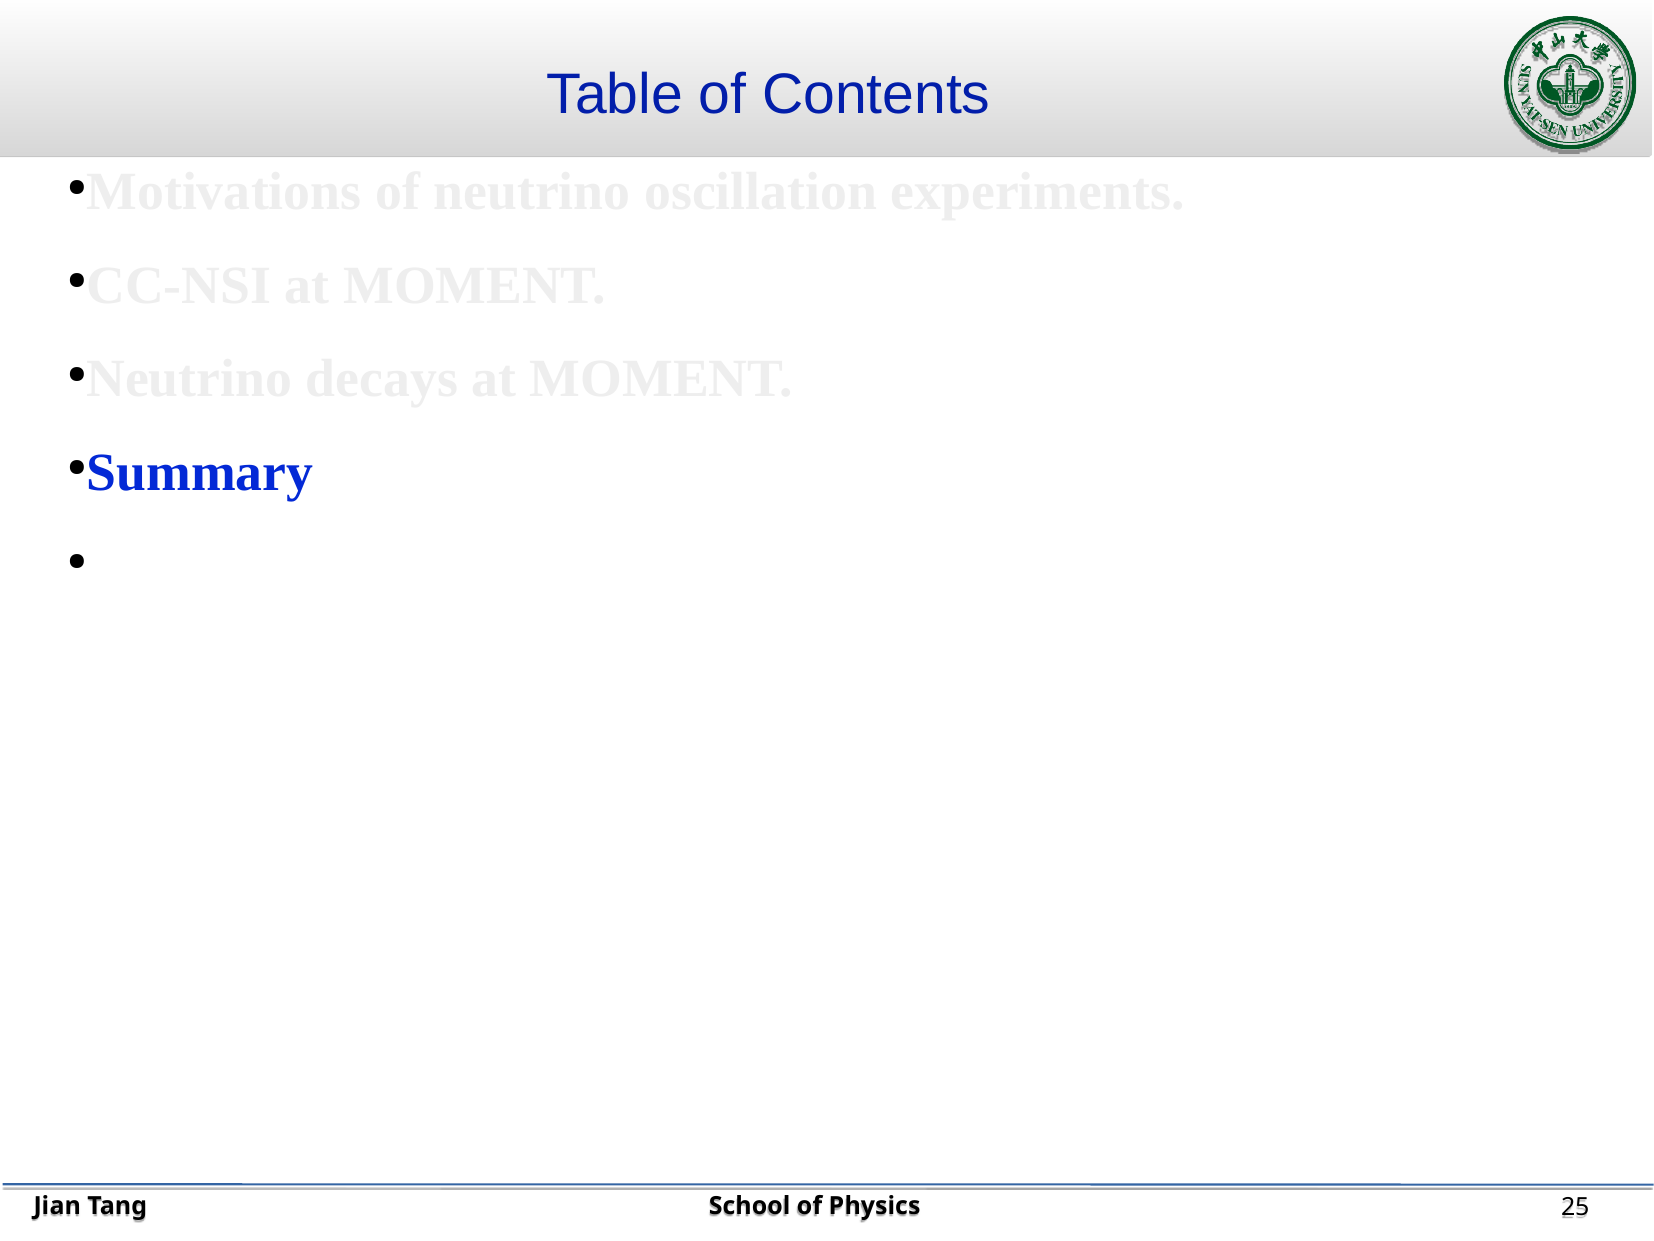

# Table of Contents
Motivations of neutrino oscillation experiments.
CC-NSI at MOMENT.
Neutrino decays at MOMENT.
Summary